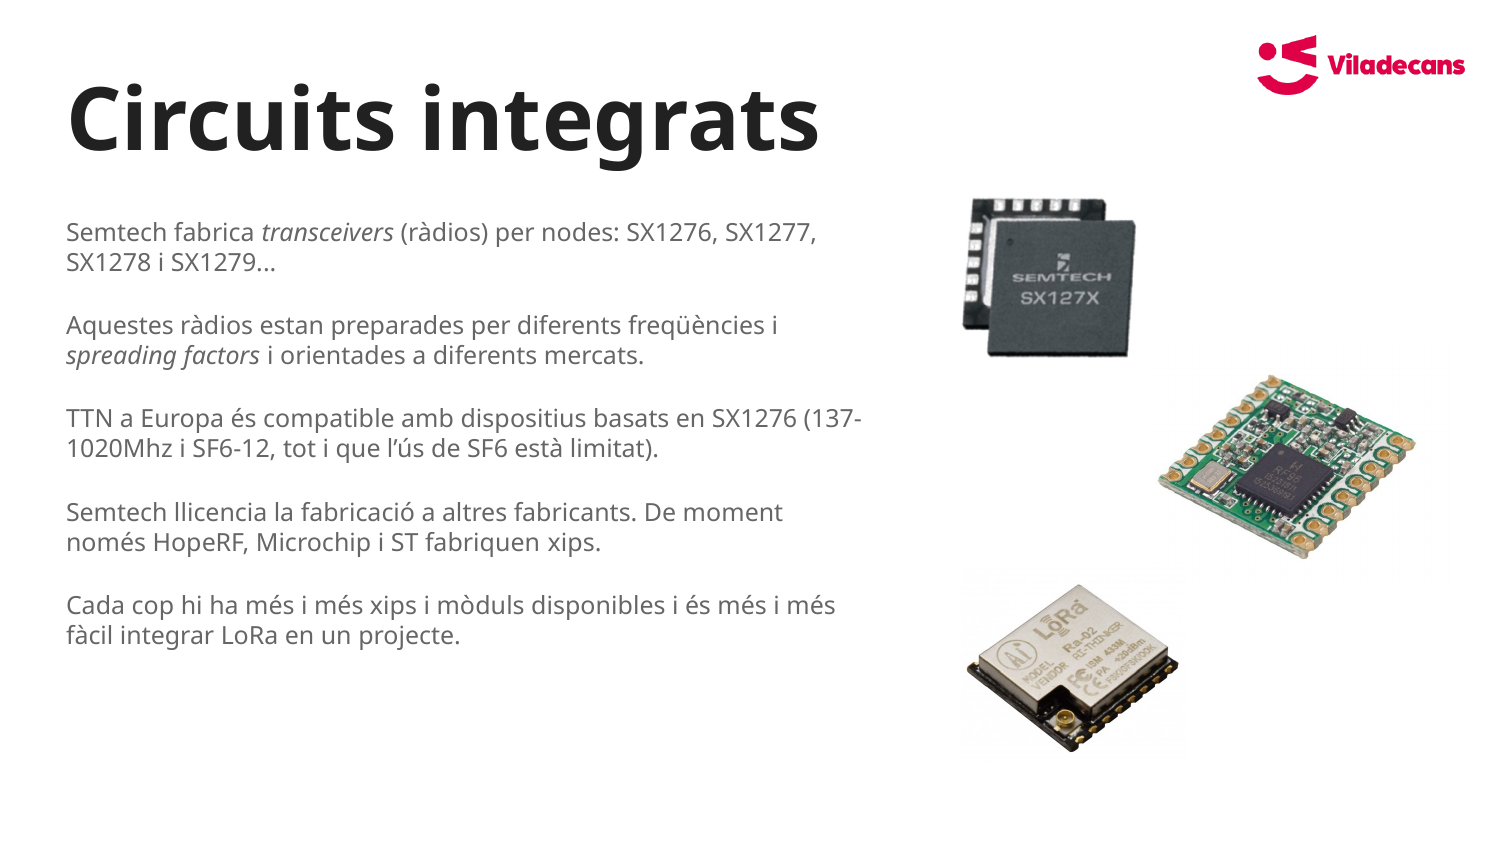

# Circuits integrats
Semtech fabrica transceivers (ràdios) per nodes: SX1276, SX1277, SX1278 i SX1279...
Aquestes ràdios estan preparades per diferents freqüències i spreading factors i orientades a diferents mercats.
TTN a Europa és compatible amb dispositius basats en SX1276 (137-1020Mhz i SF6-12, tot i que l’ús de SF6 està limitat).
Semtech llicencia la fabricació a altres fabricants. De moment només HopeRF, Microchip i ST fabriquen xips.
Cada cop hi ha més i més xips i mòduls disponibles i és més i més fàcil integrar LoRa en un projecte.